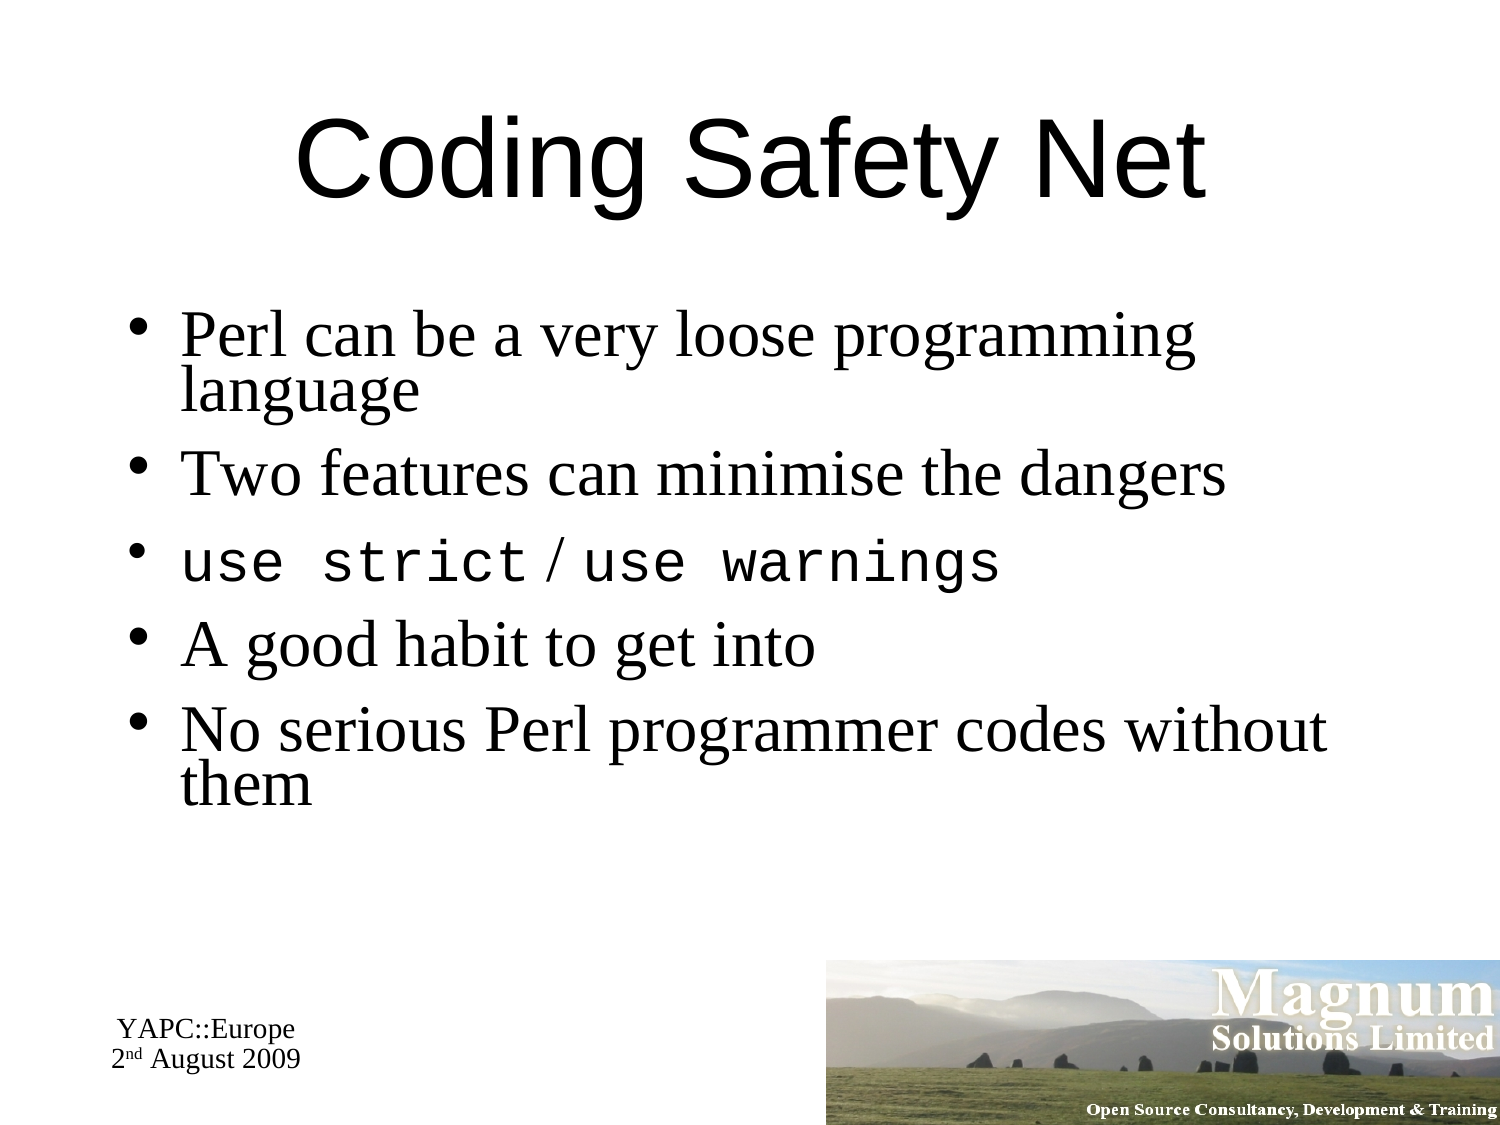

# Coding Safety Net
Perl can be a very loose programming language
Two features can minimise the dangers
use strict / use warnings
A good habit to get into
No serious Perl programmer codes without them
16